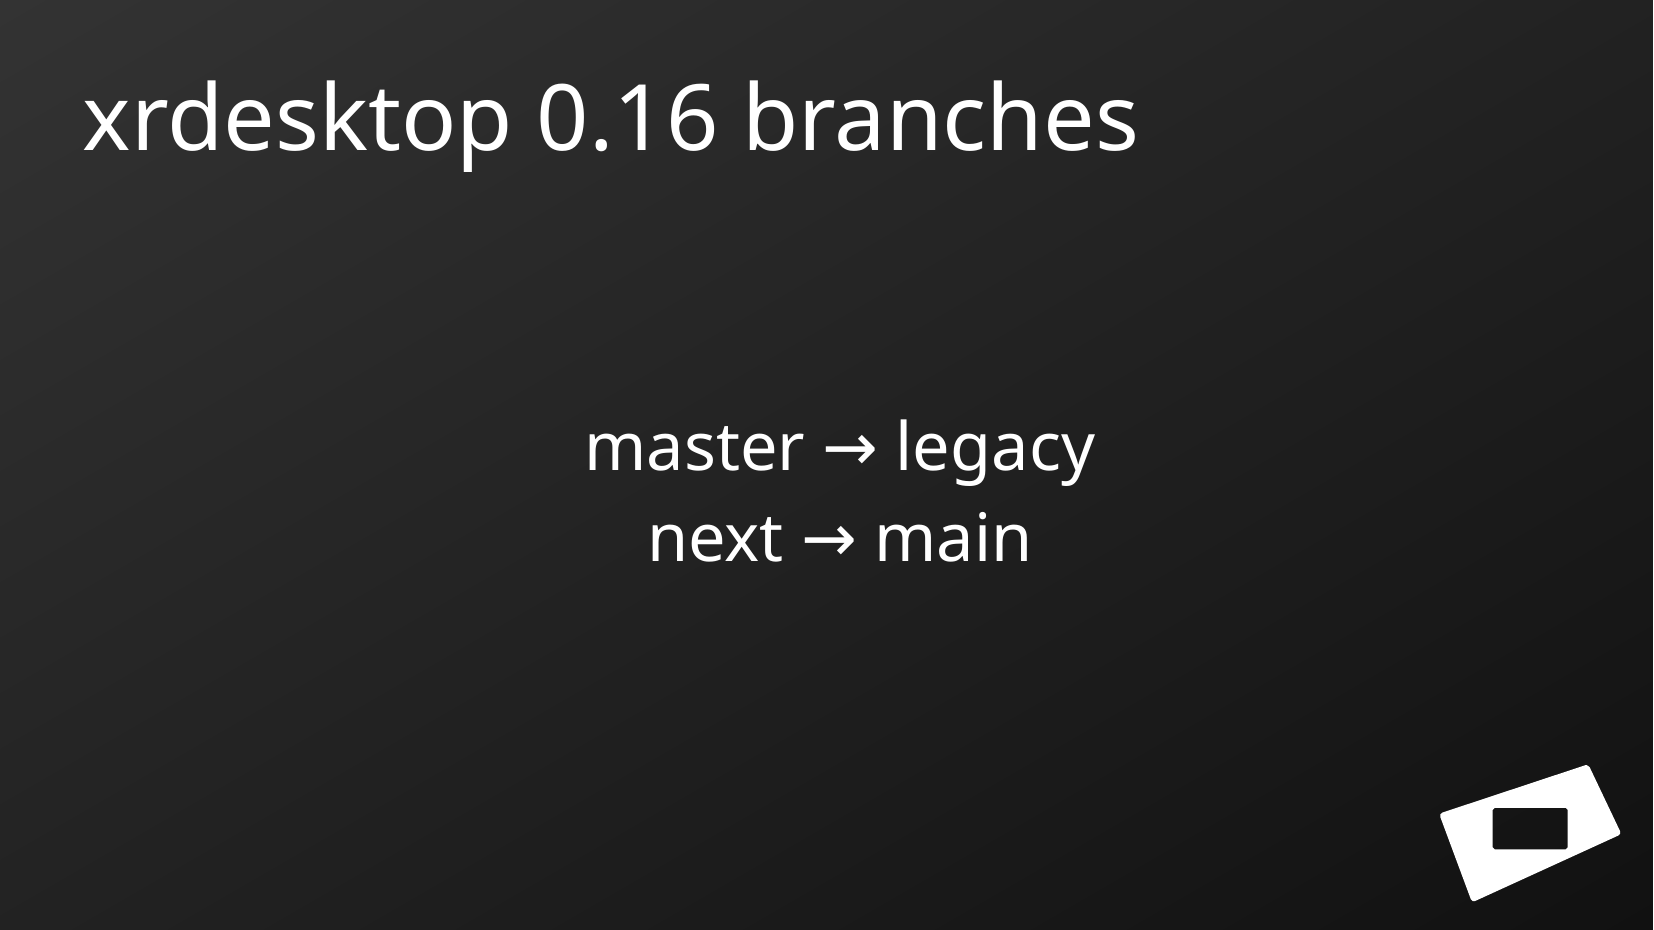

# xrdesktop 0.16 branches
master → legacy
next → main